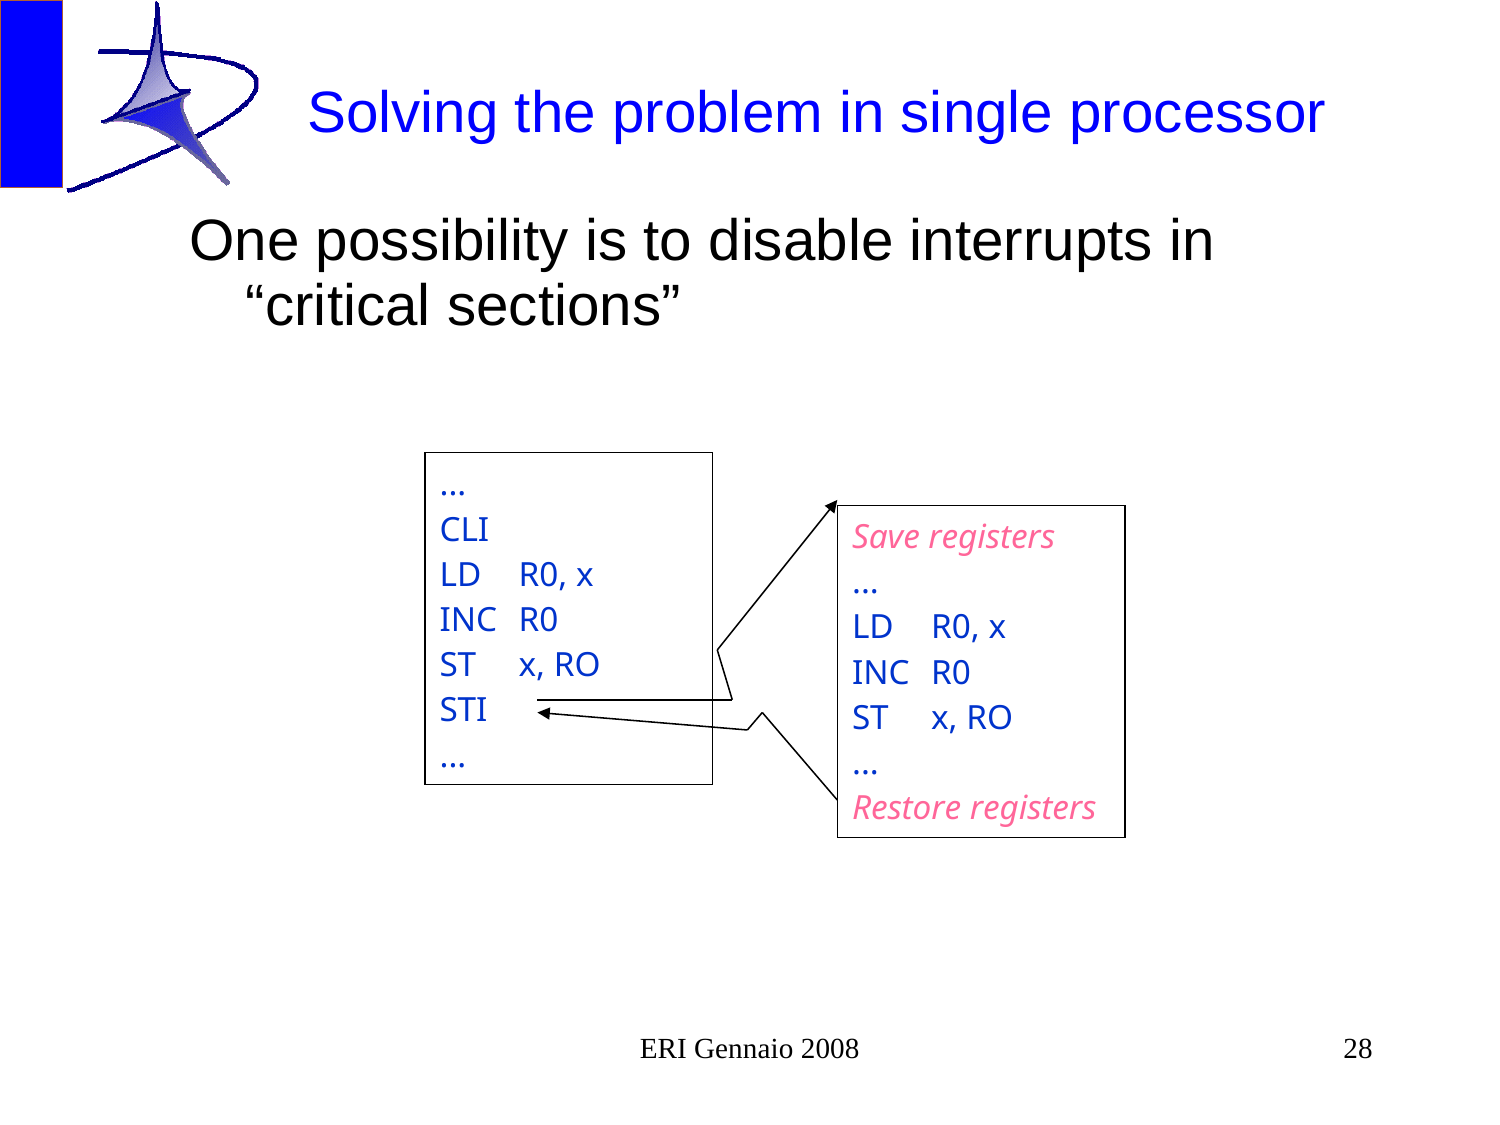

# Solving the problem in single processor
One possibility is to disable interrupts in “critical sections”
...
CLI
LD	R0, x
INC	R0
ST	x, RO
STI
...
Save registers
...
LD	R0, x
INC	R0
ST	x, RO
...
Restore registers
ERI Gennaio 2008
28